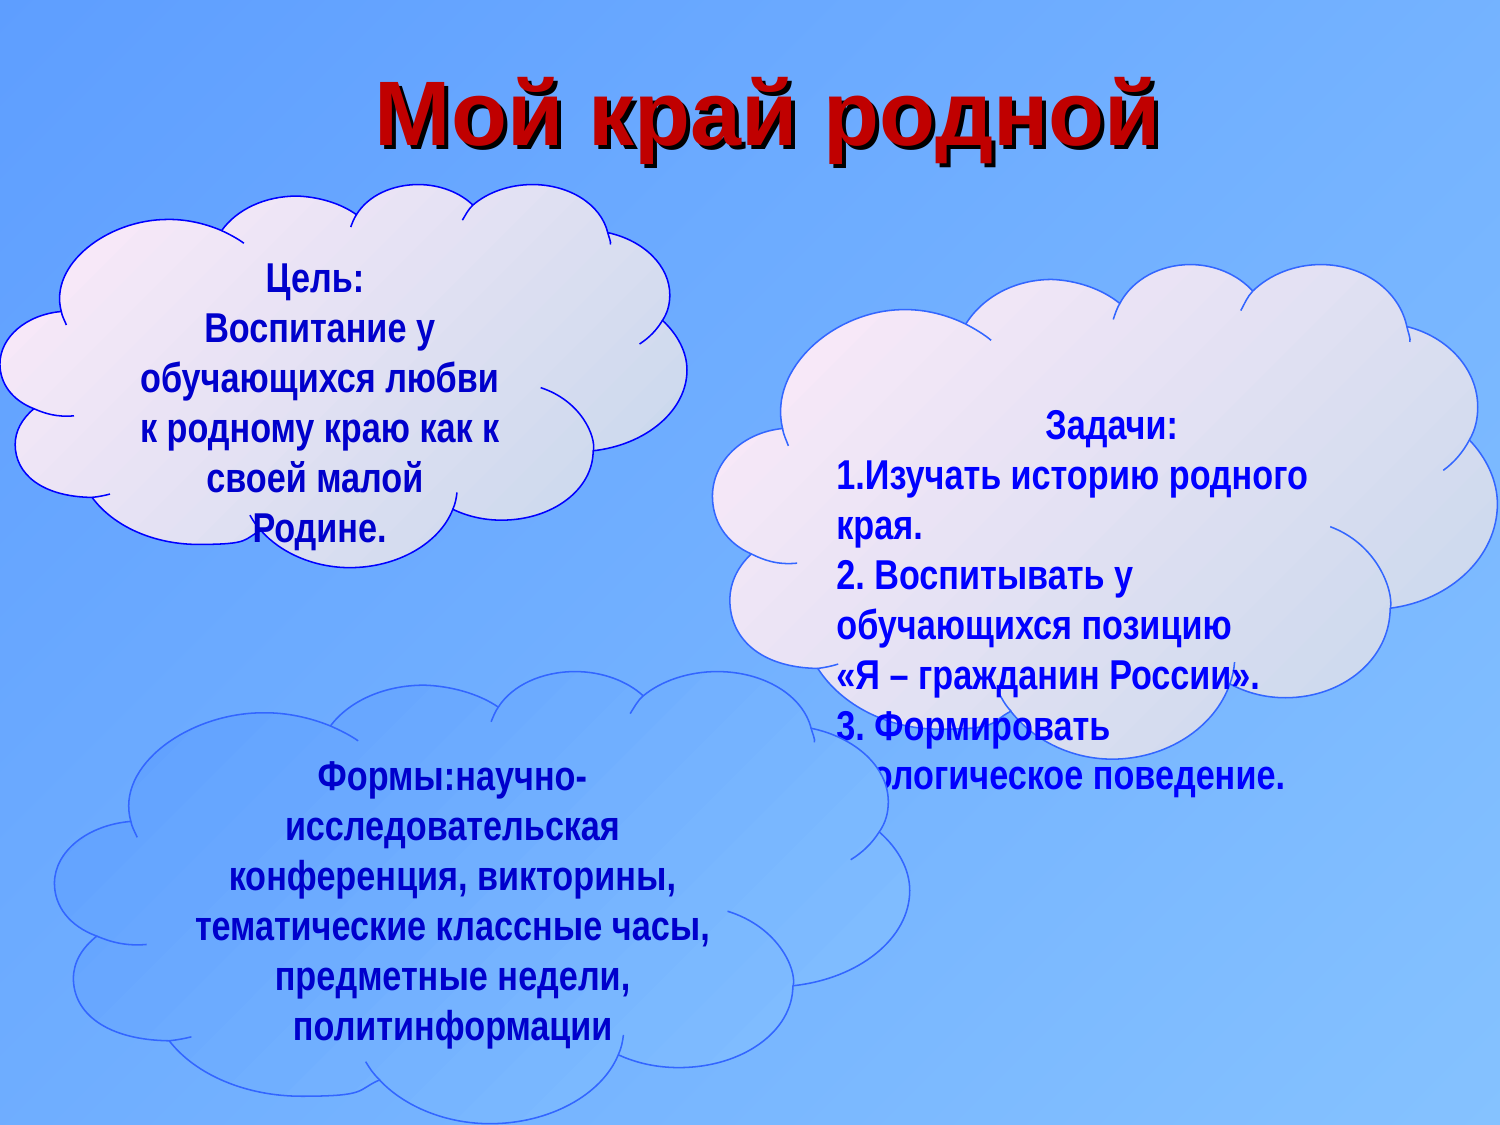

# Мой край родной
Цель:
Воспитание у обучающихся любви
к родному краю как к своей малой
Родине.
 Задачи:
1.Изучать историю родного края.
2. Воспитывать у обучающихся позицию
«Я – гражданин России».
3. Формировать экологическое поведение.
Формы:научно-исследовательская конференция, викторины, тематические классные часы, предметные недели, политинформации